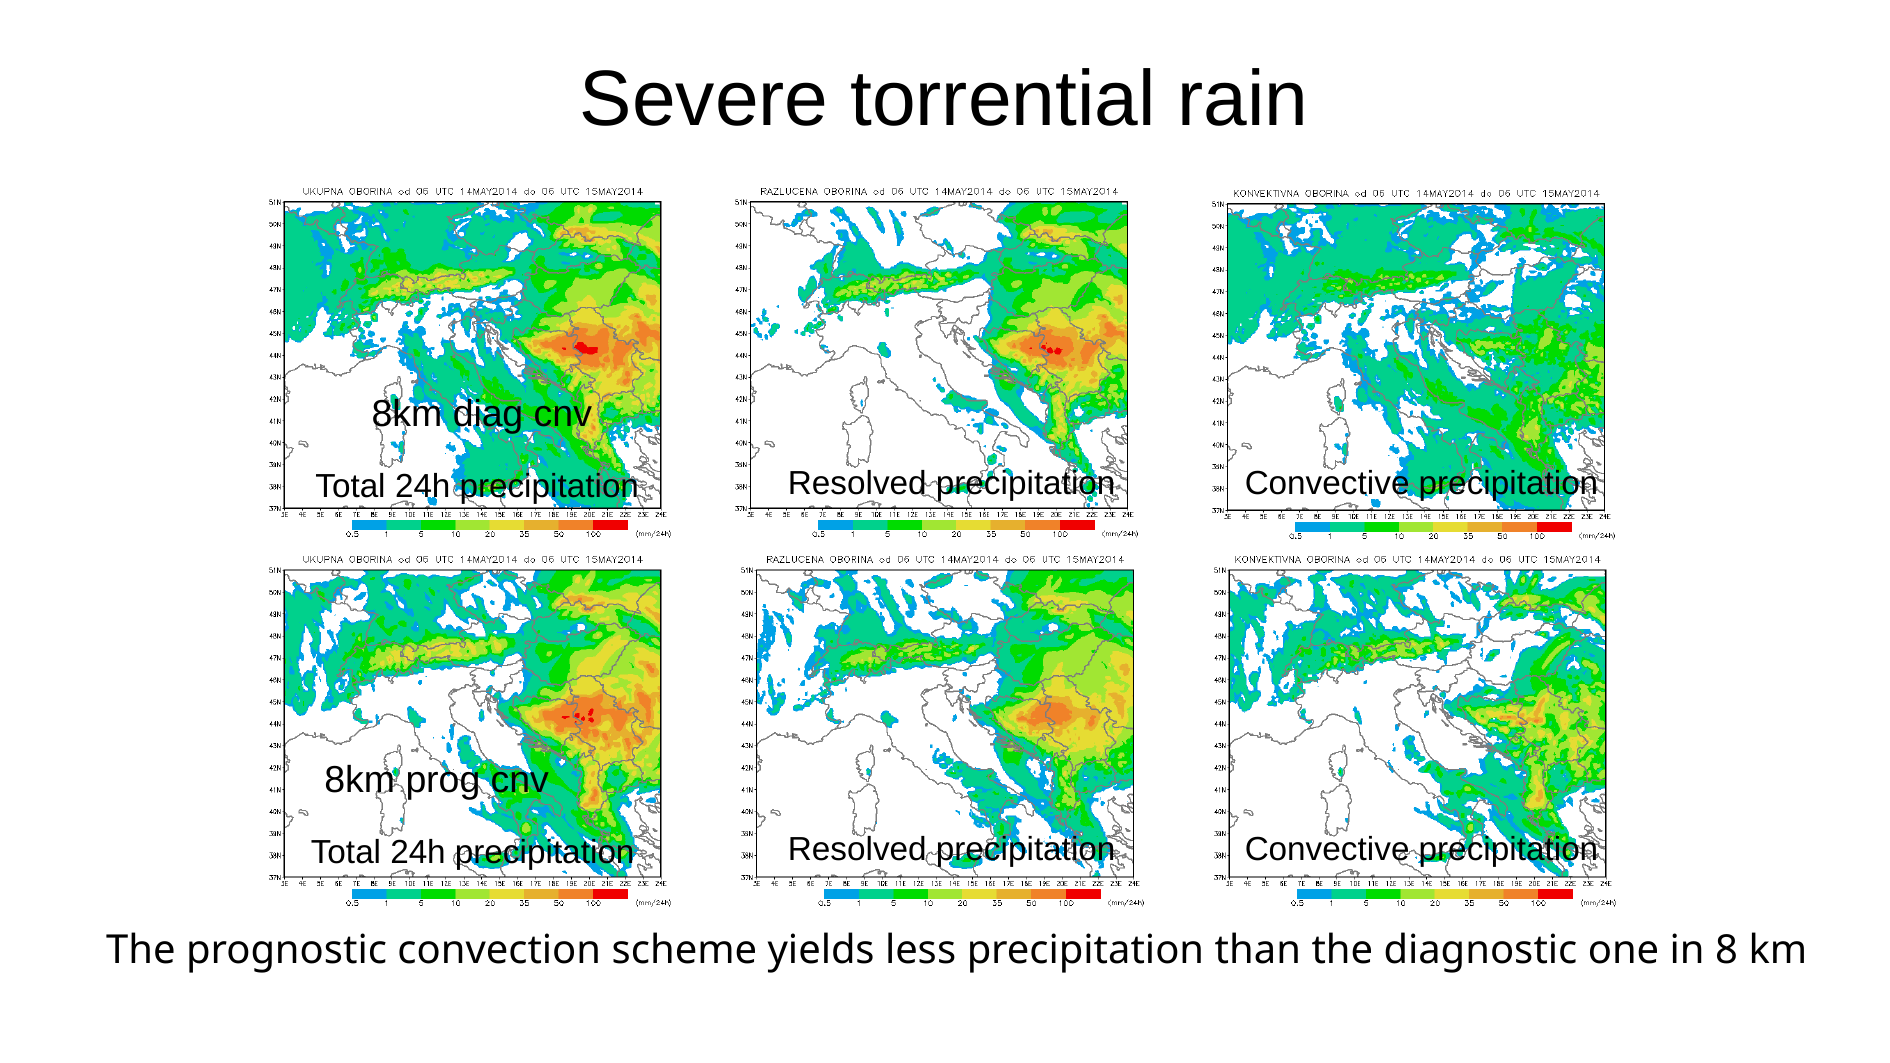

# Severe torrential rain
8km diag cnv
Resolved precipitation
Convective precipitation
Total 24h precipitation
8km prog cnv
Resolved precipitation
Convective precipitation
Total 24h precipitation
The prognostic convection scheme yields less precipitation than the diagnostic one in 8 km